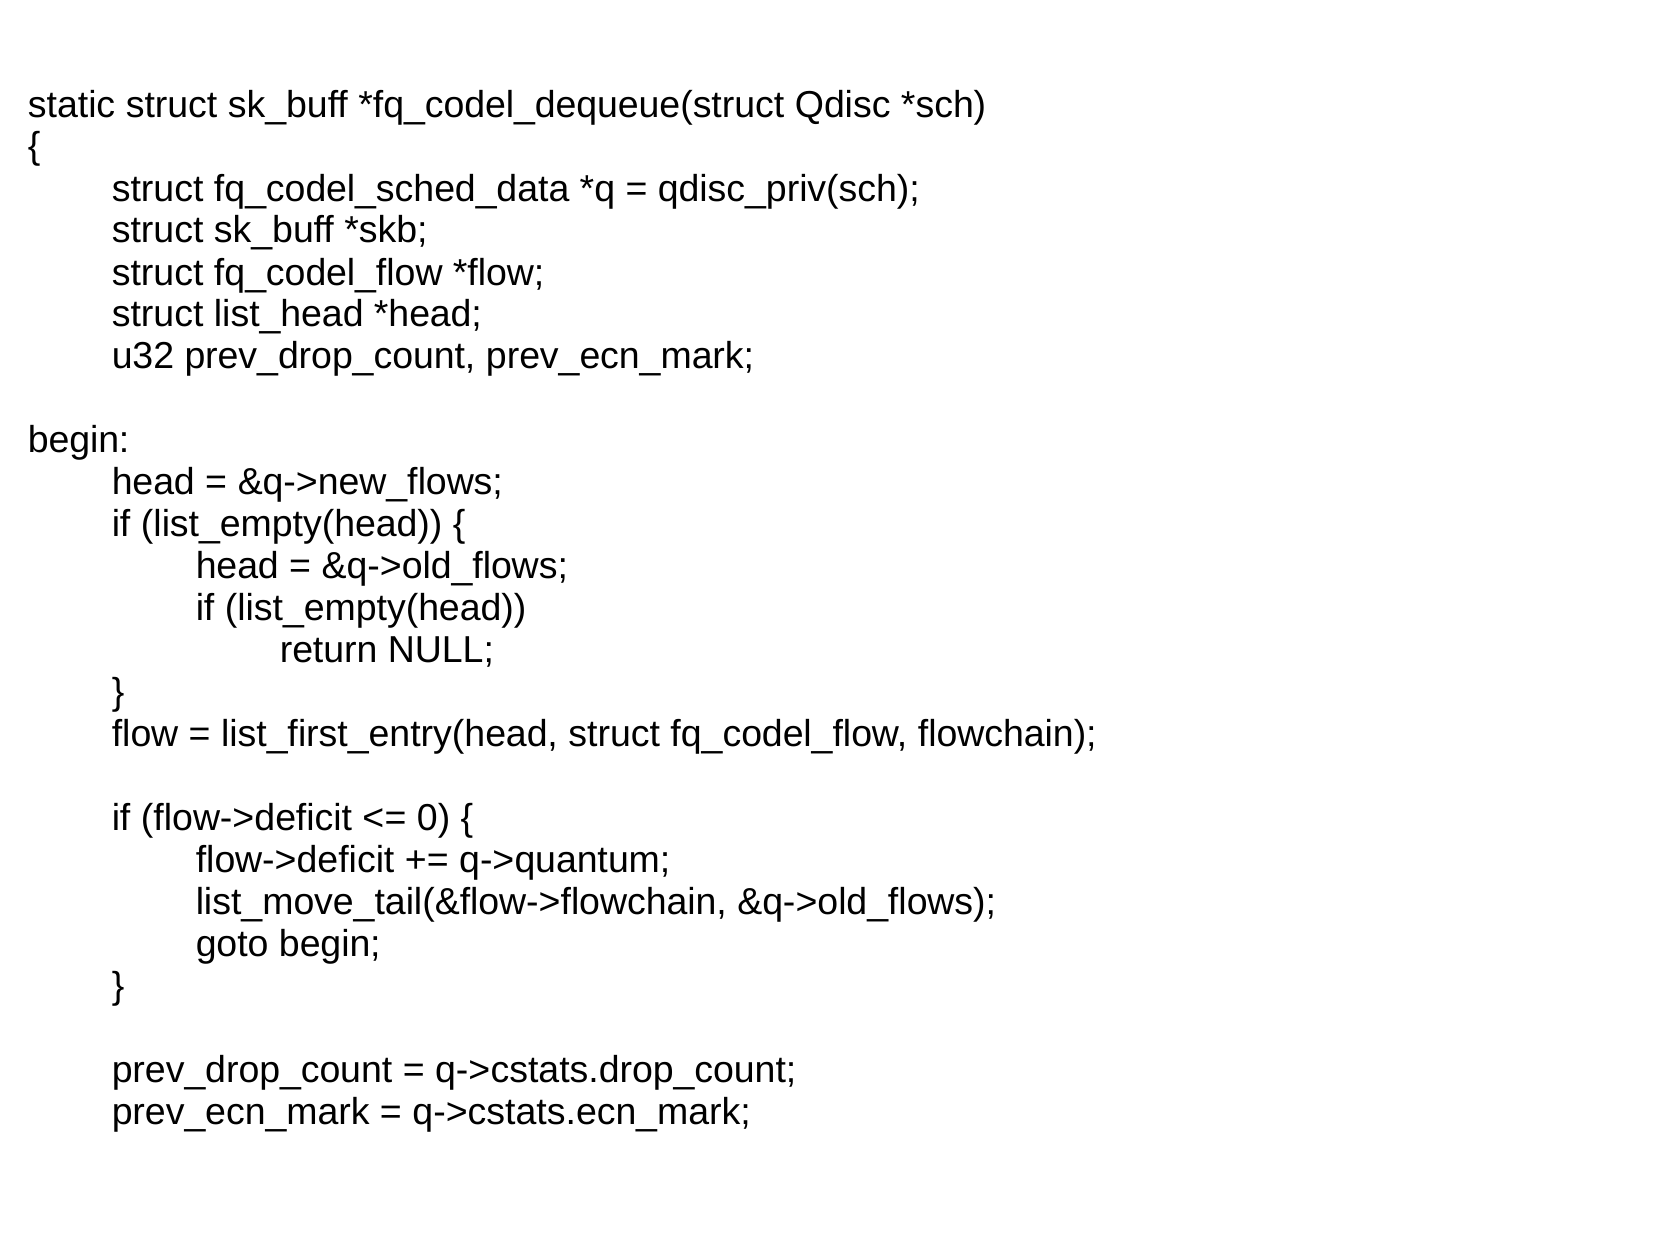

static struct sk_buff *fq_codel_dequeue(struct Qdisc *sch)
{
 struct fq_codel_sched_data *q = qdisc_priv(sch);
 struct sk_buff *skb;
 struct fq_codel_flow *flow;
 struct list_head *head;
 u32 prev_drop_count, prev_ecn_mark;
begin:
 head = &q->new_flows;
 if (list_empty(head)) {
 head = &q->old_flows;
 if (list_empty(head))
 return NULL;
 }
 flow = list_first_entry(head, struct fq_codel_flow, flowchain);
 if (flow->deficit <= 0) {
 flow->deficit += q->quantum;
 list_move_tail(&flow->flowchain, &q->old_flows);
 goto begin;
 }
 prev_drop_count = q->cstats.drop_count;
 prev_ecn_mark = q->cstats.ecn_mark;